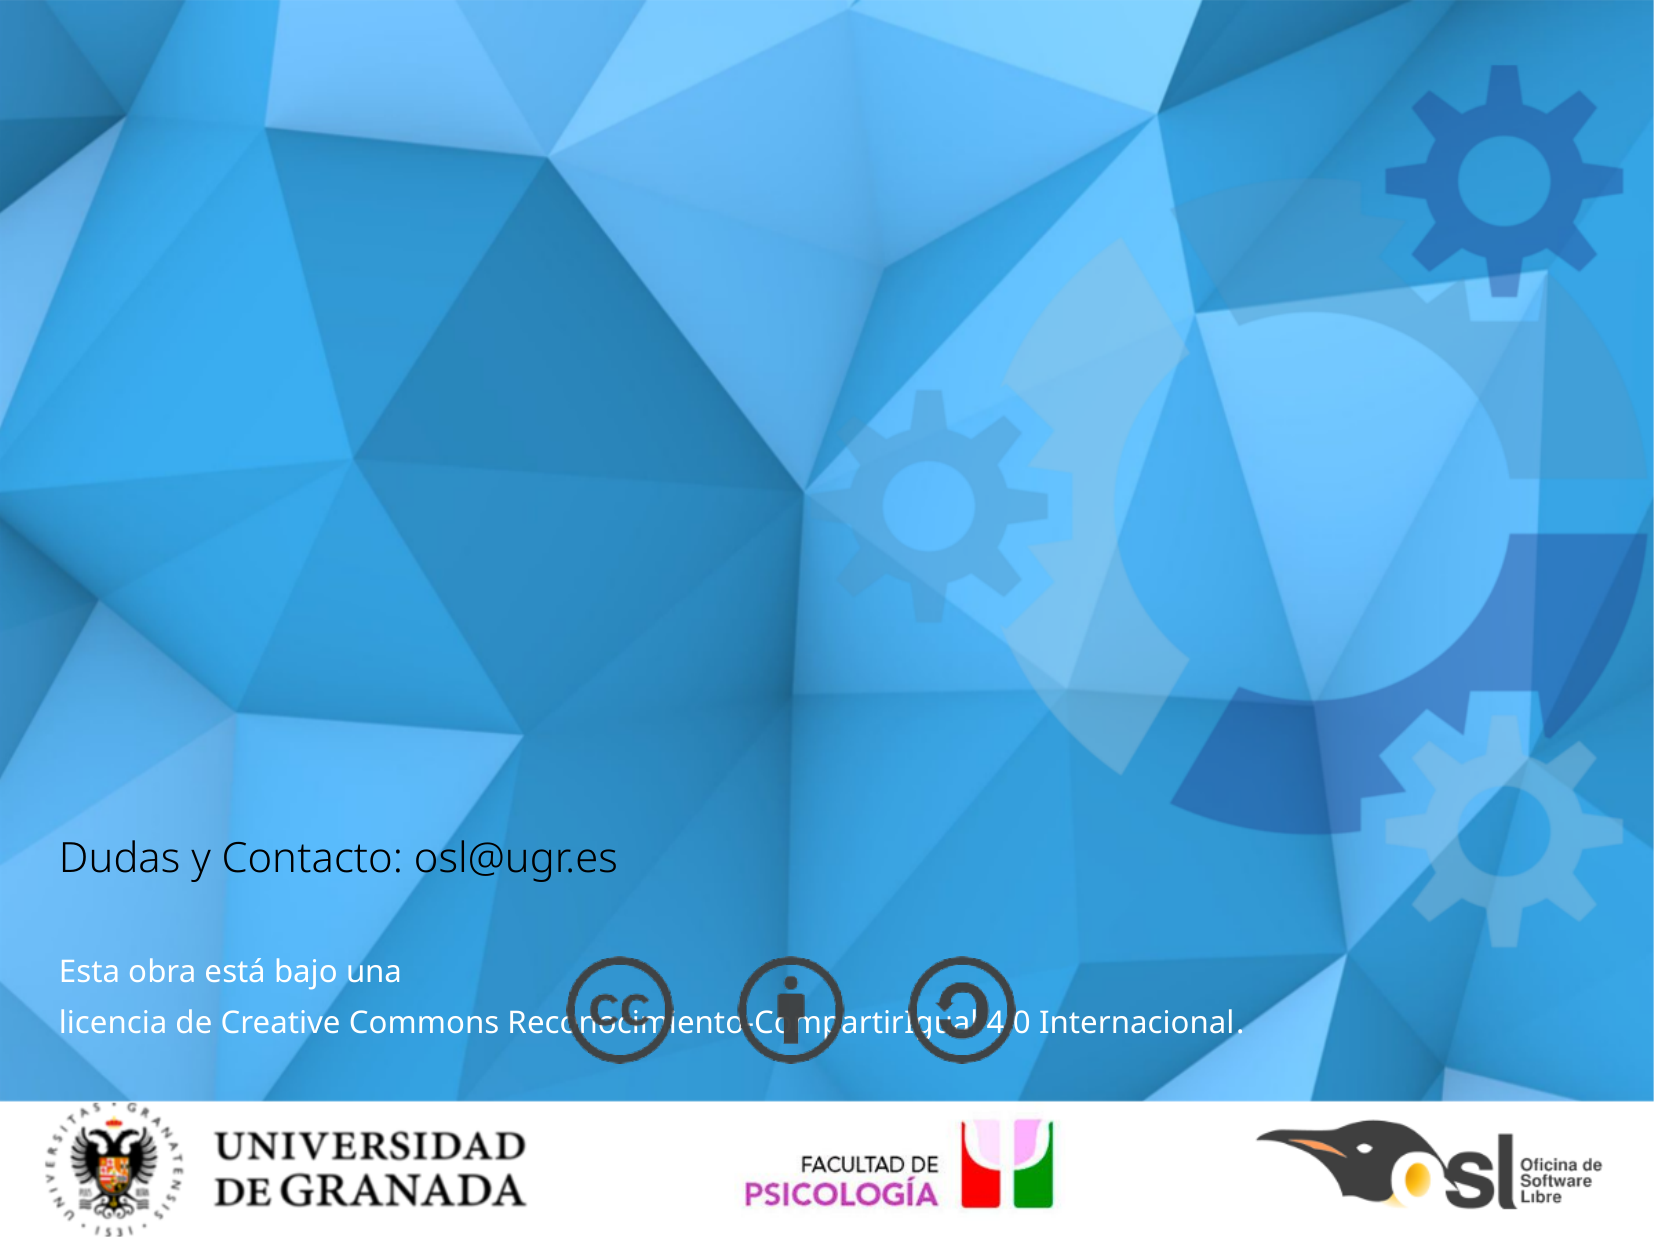

# Dudas y Contacto: osl@ugr.es
Esta obra está bajo una licencia de Creative Commons Reconocimiento-CompartirIgual 4.0 Internacional.